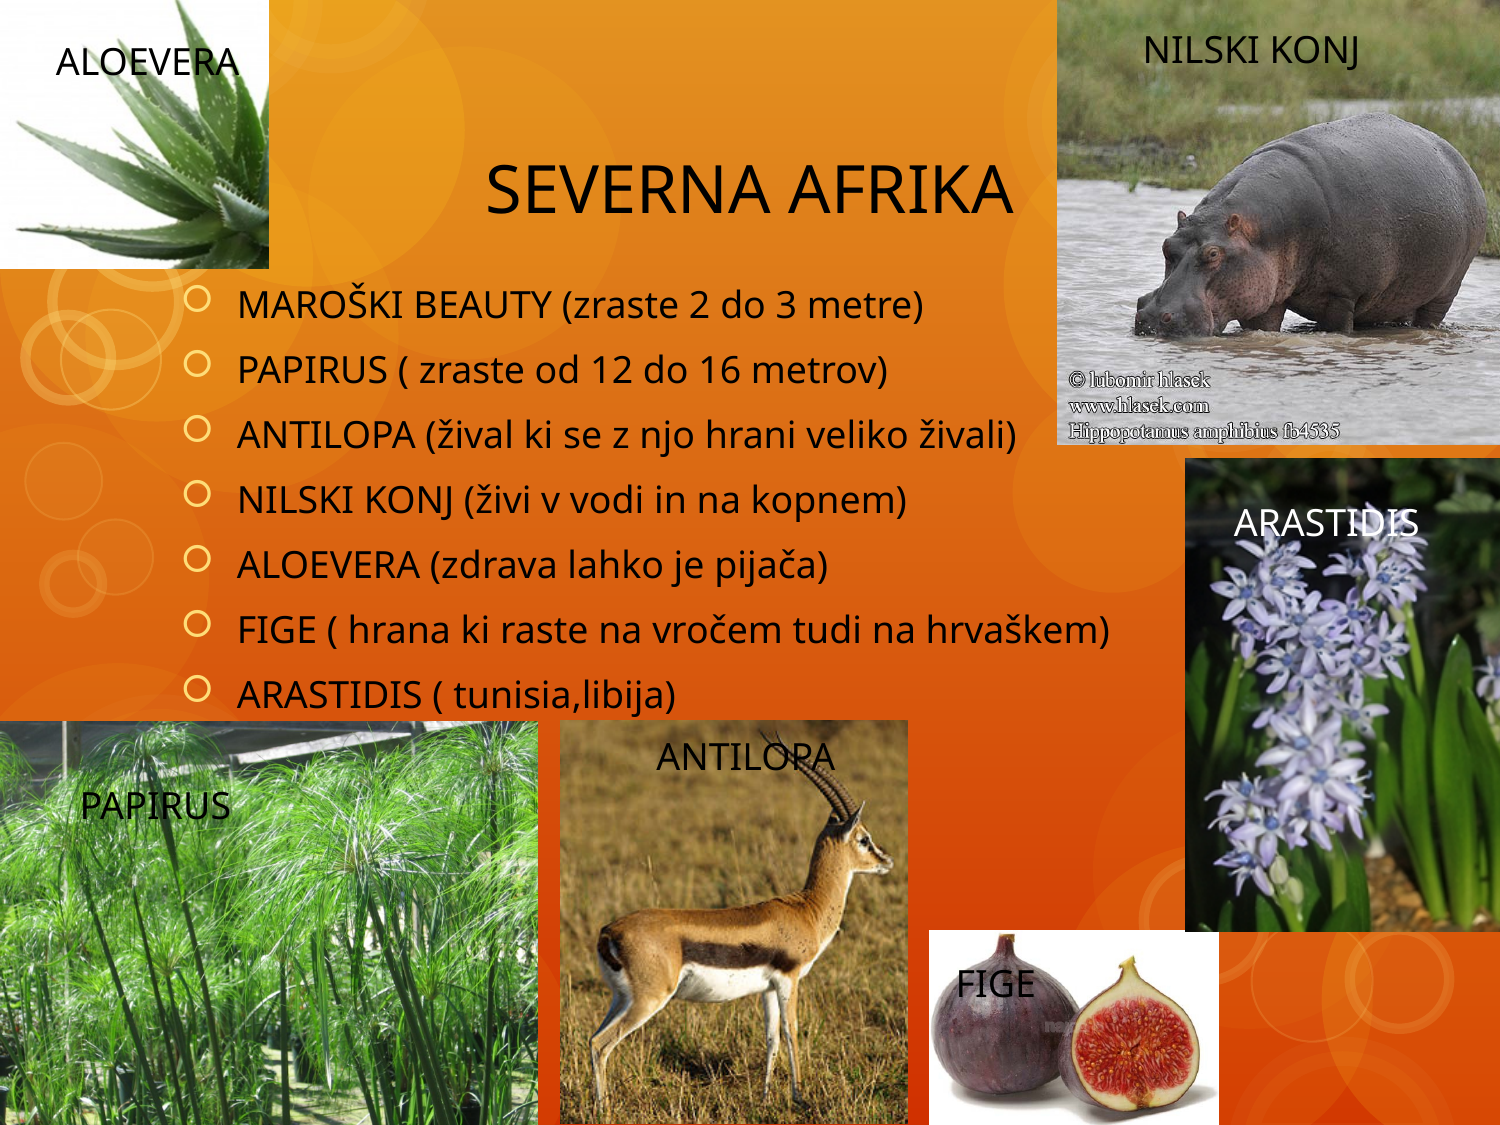

NILSKI KONJ
ALOEVERA
# SEVERNA AFRIKA
MAROŠKI BEAUTY (zraste 2 do 3 metre)
PAPIRUS ( zraste od 12 do 16 metrov)
ANTILOPA (žival ki se z njo hrani veliko živali)
NILSKI KONJ (živi v vodi in na kopnem)
ALOEVERA (zdrava lahko je pijača)
FIGE ( hrana ki raste na vročem tudi na hrvaškem)
ARASTIDIS ( tunisia,libija)
ARASTIDIS
ANTILOPA
PAPIRUS
FIGE